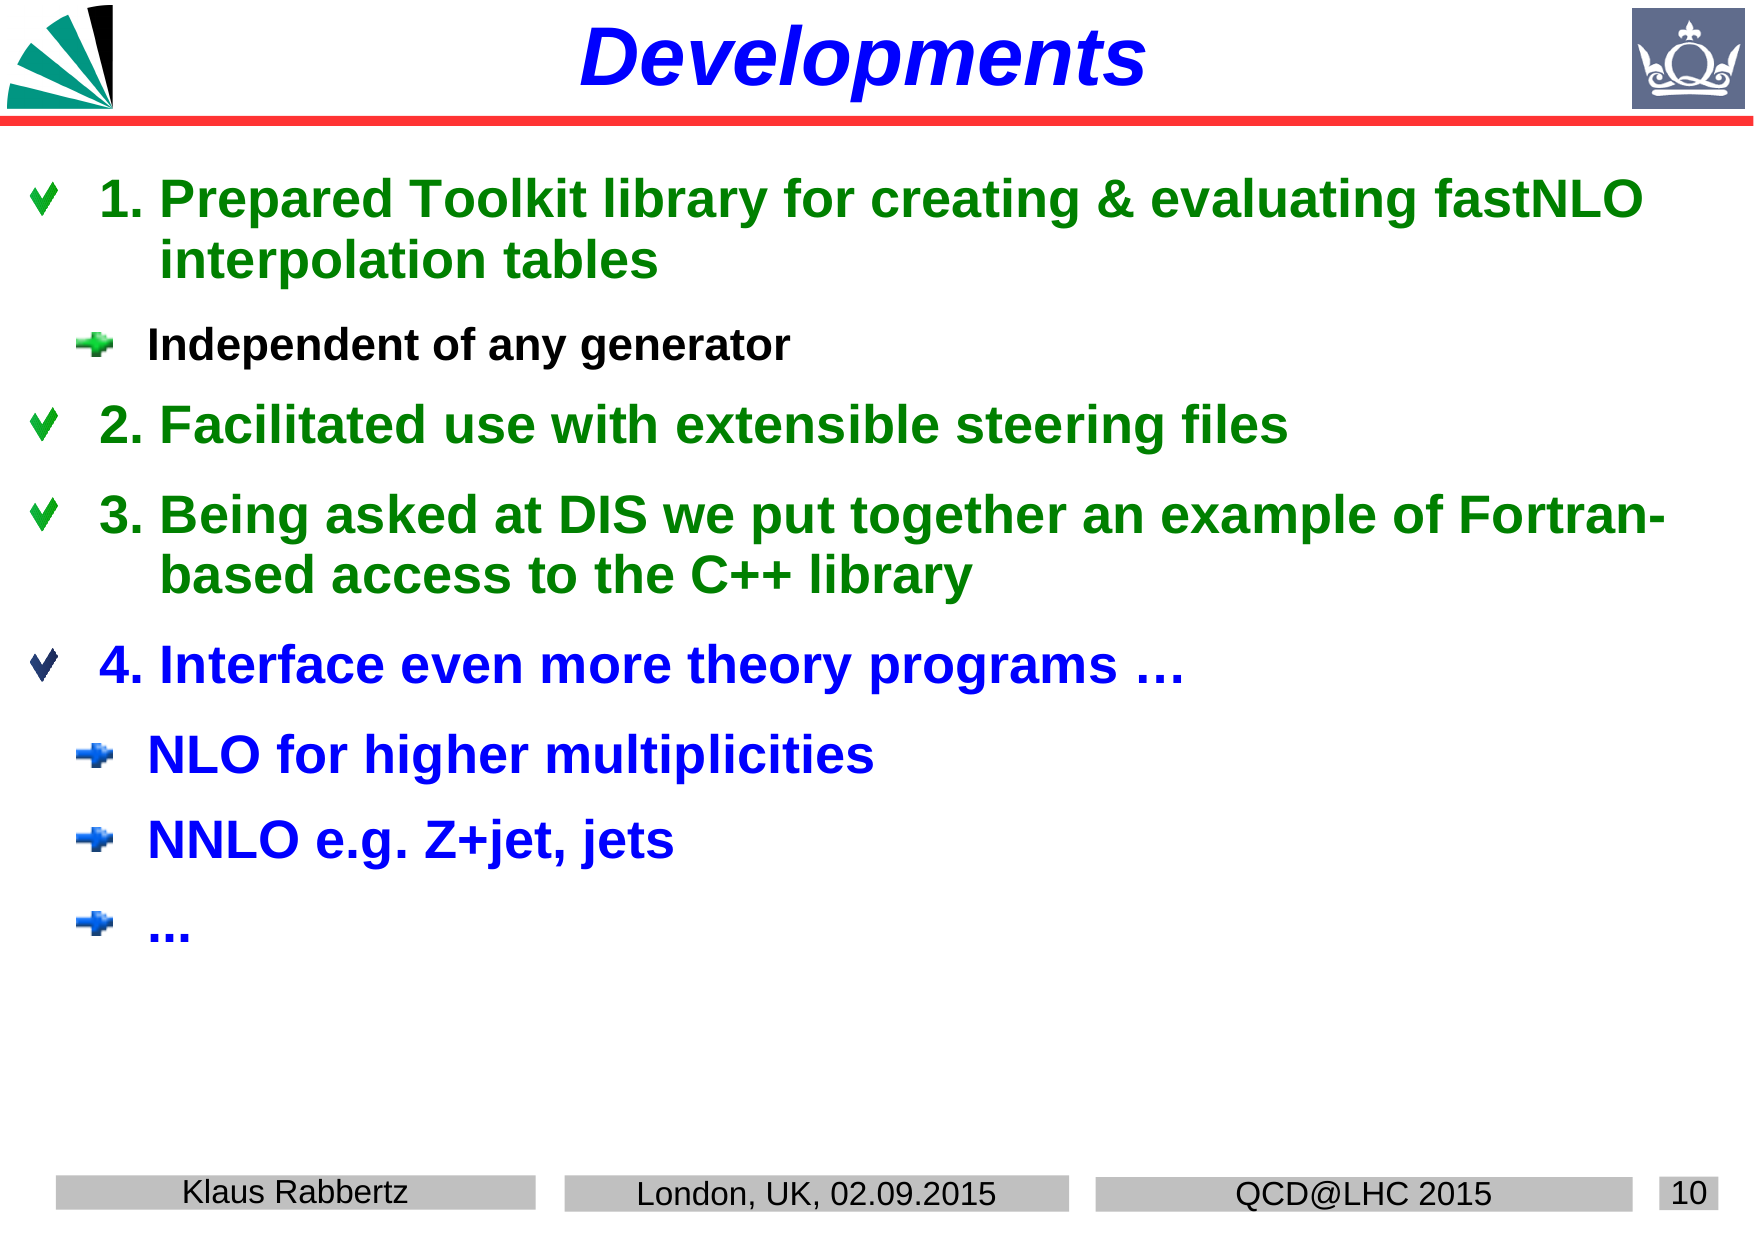

# Developments
1. Prepared Toolkit library for creating & evaluating fastNLO interpolation tables
Independent of any generator
2. Facilitated use with extensible steering files
3. Being asked at DIS we put together an example of Fortran- based access to the C++ library
4. Interface even more theory programs …
NLO for higher multiplicities
NNLO e.g. Z+jet, jets
...